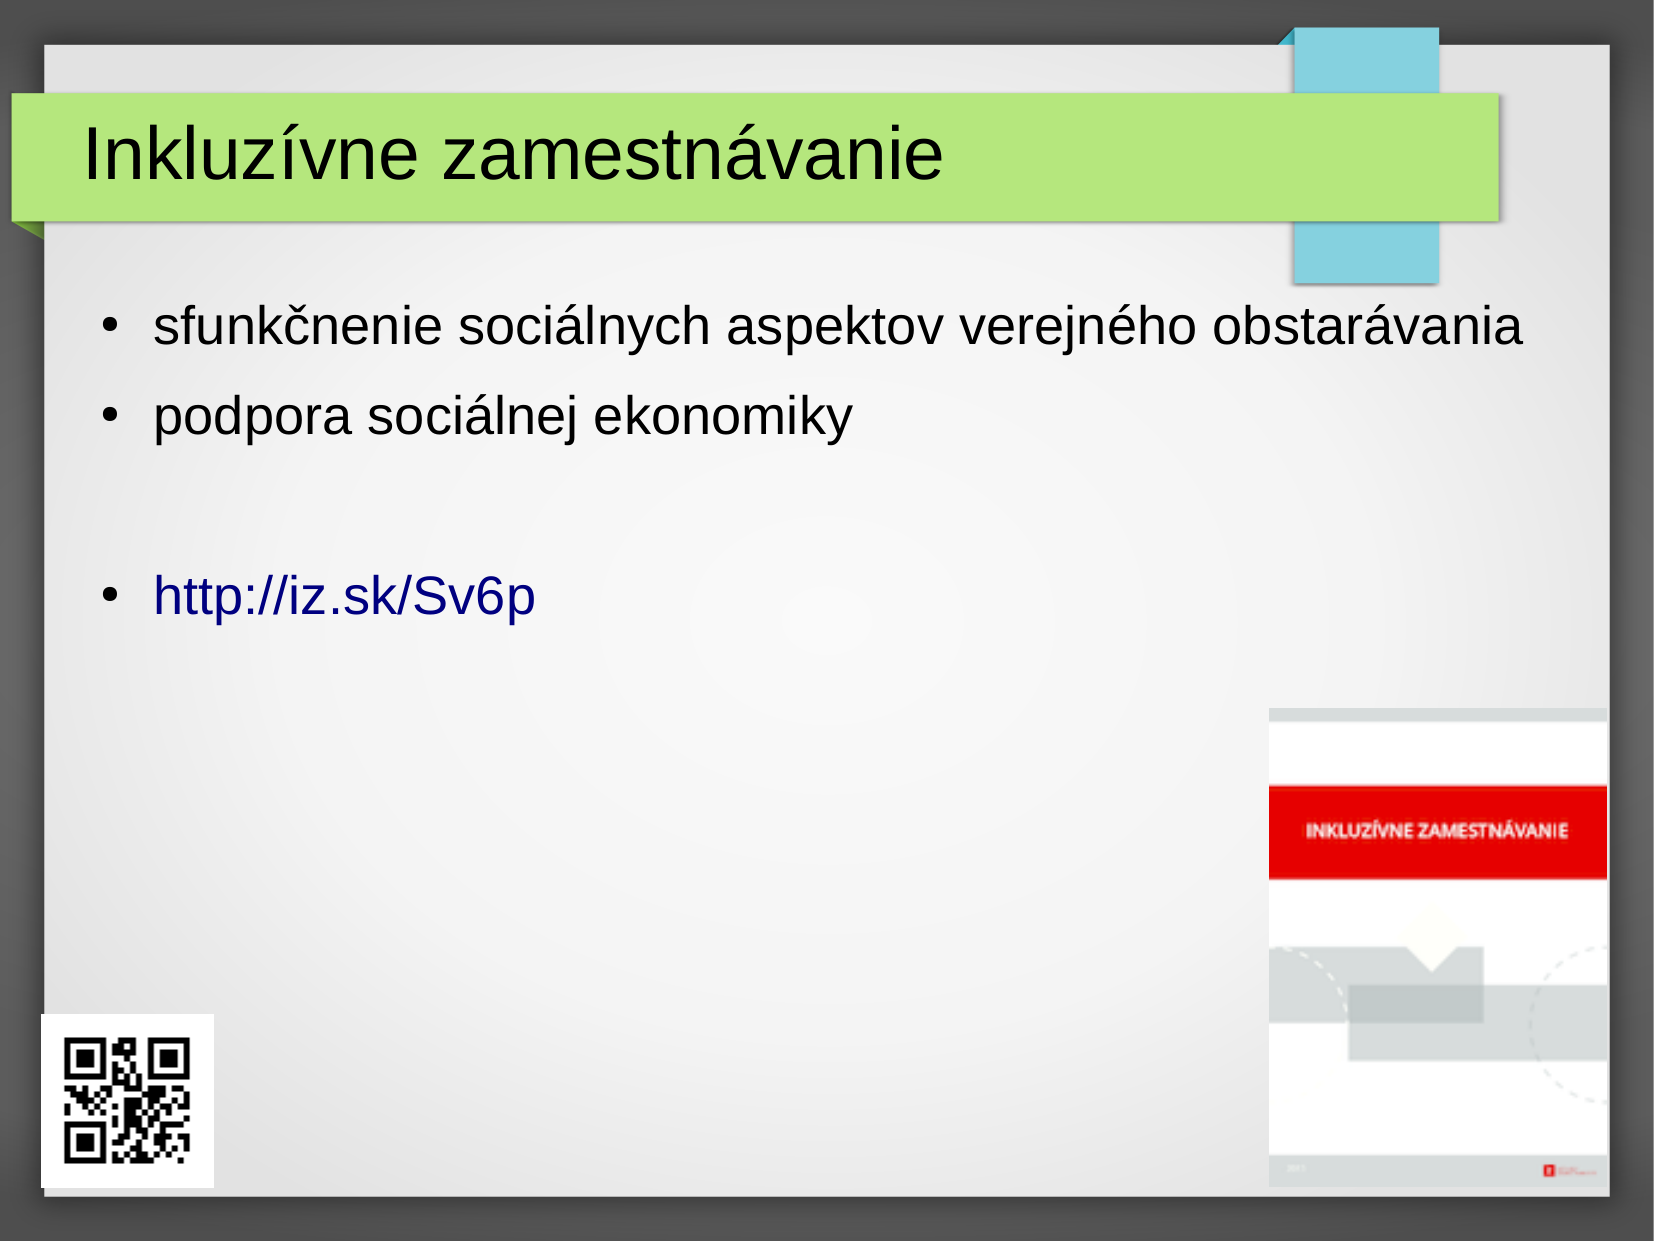

# Inkluzívne zamestnávanie
sfunkčnenie sociálnych aspektov verejného obstarávania
podpora sociálnej ekonomiky
http://iz.sk/Sv6p